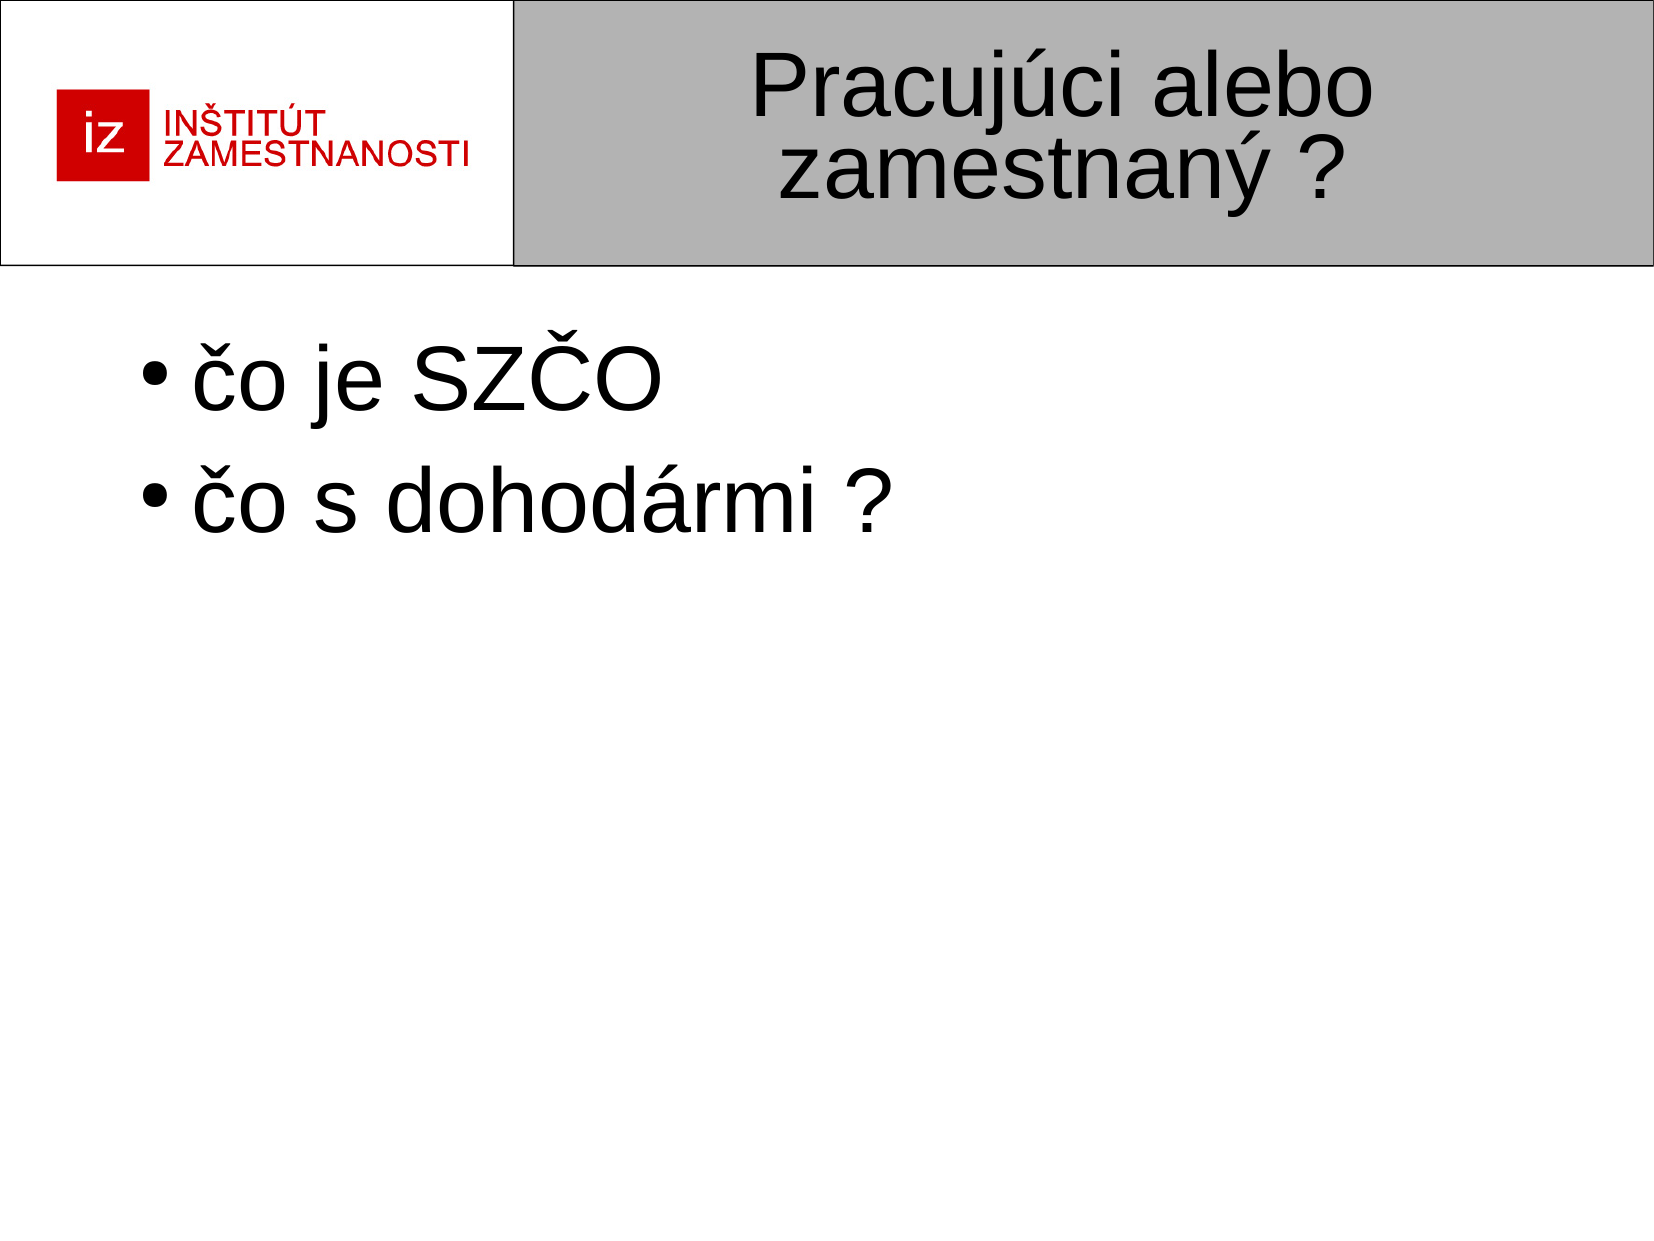

# Pracujúci alebo zamestnaný ?
čo je SZČO
čo s dohodármi ?